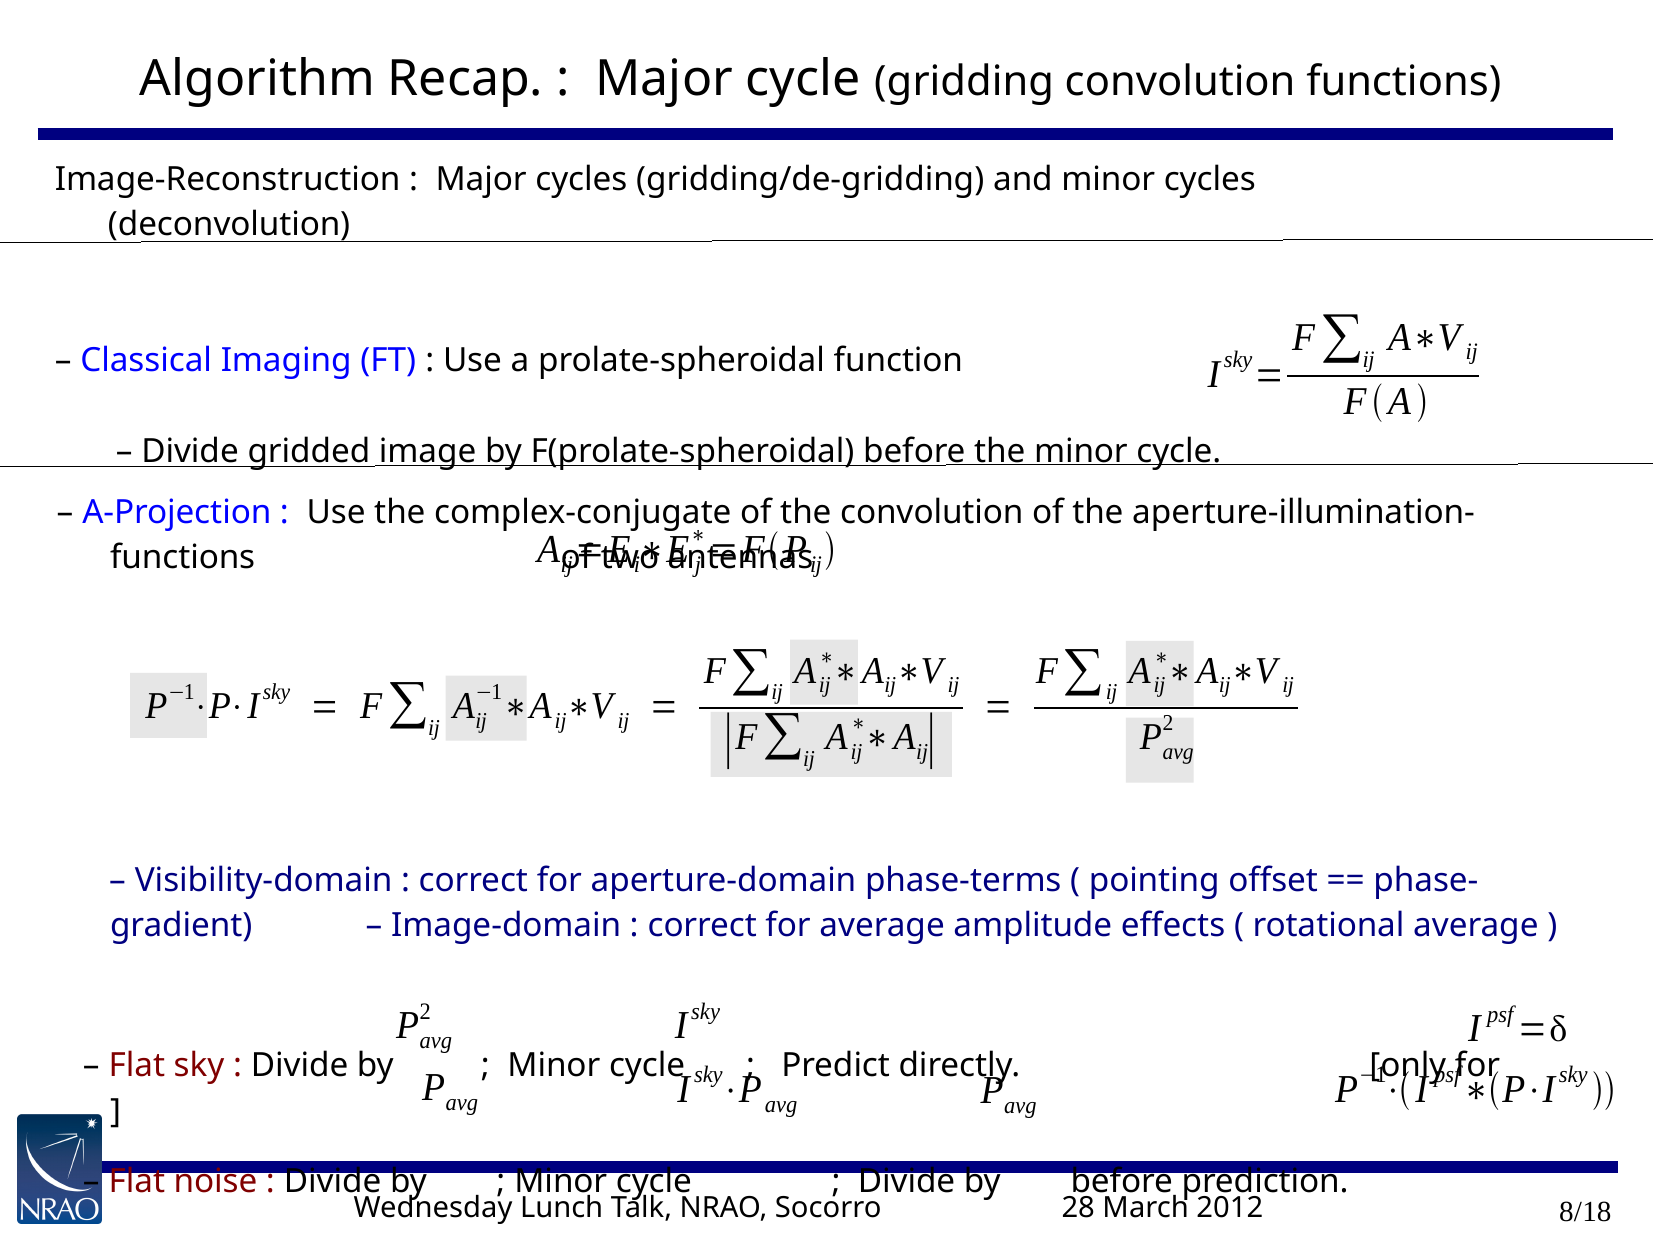

# Algorithm Recap. : Major cycle (gridding convolution functions)
Image-Reconstruction : Major cycles (gridding/de-gridding) and minor cycles (deconvolution)
– Classical Imaging (FT) : Use a prolate-spheroidal function
 – Divide gridded image by F(prolate-spheroidal) before the minor cycle.
– A-Projection : Use the complex-conjugate of the convolution of the aperture-illumination-functions of two antennas
 – Visibility-domain : correct for aperture-domain phase-terms ( pointing offset == phase-gradient) – Image-domain : correct for average amplitude effects ( rotational average )
 – Flat sky : Divide by ; Minor cycle ; Predict directly. [only for ]
 – Flat noise : Divide by ; Minor cycle ; Divide by before prediction.
8